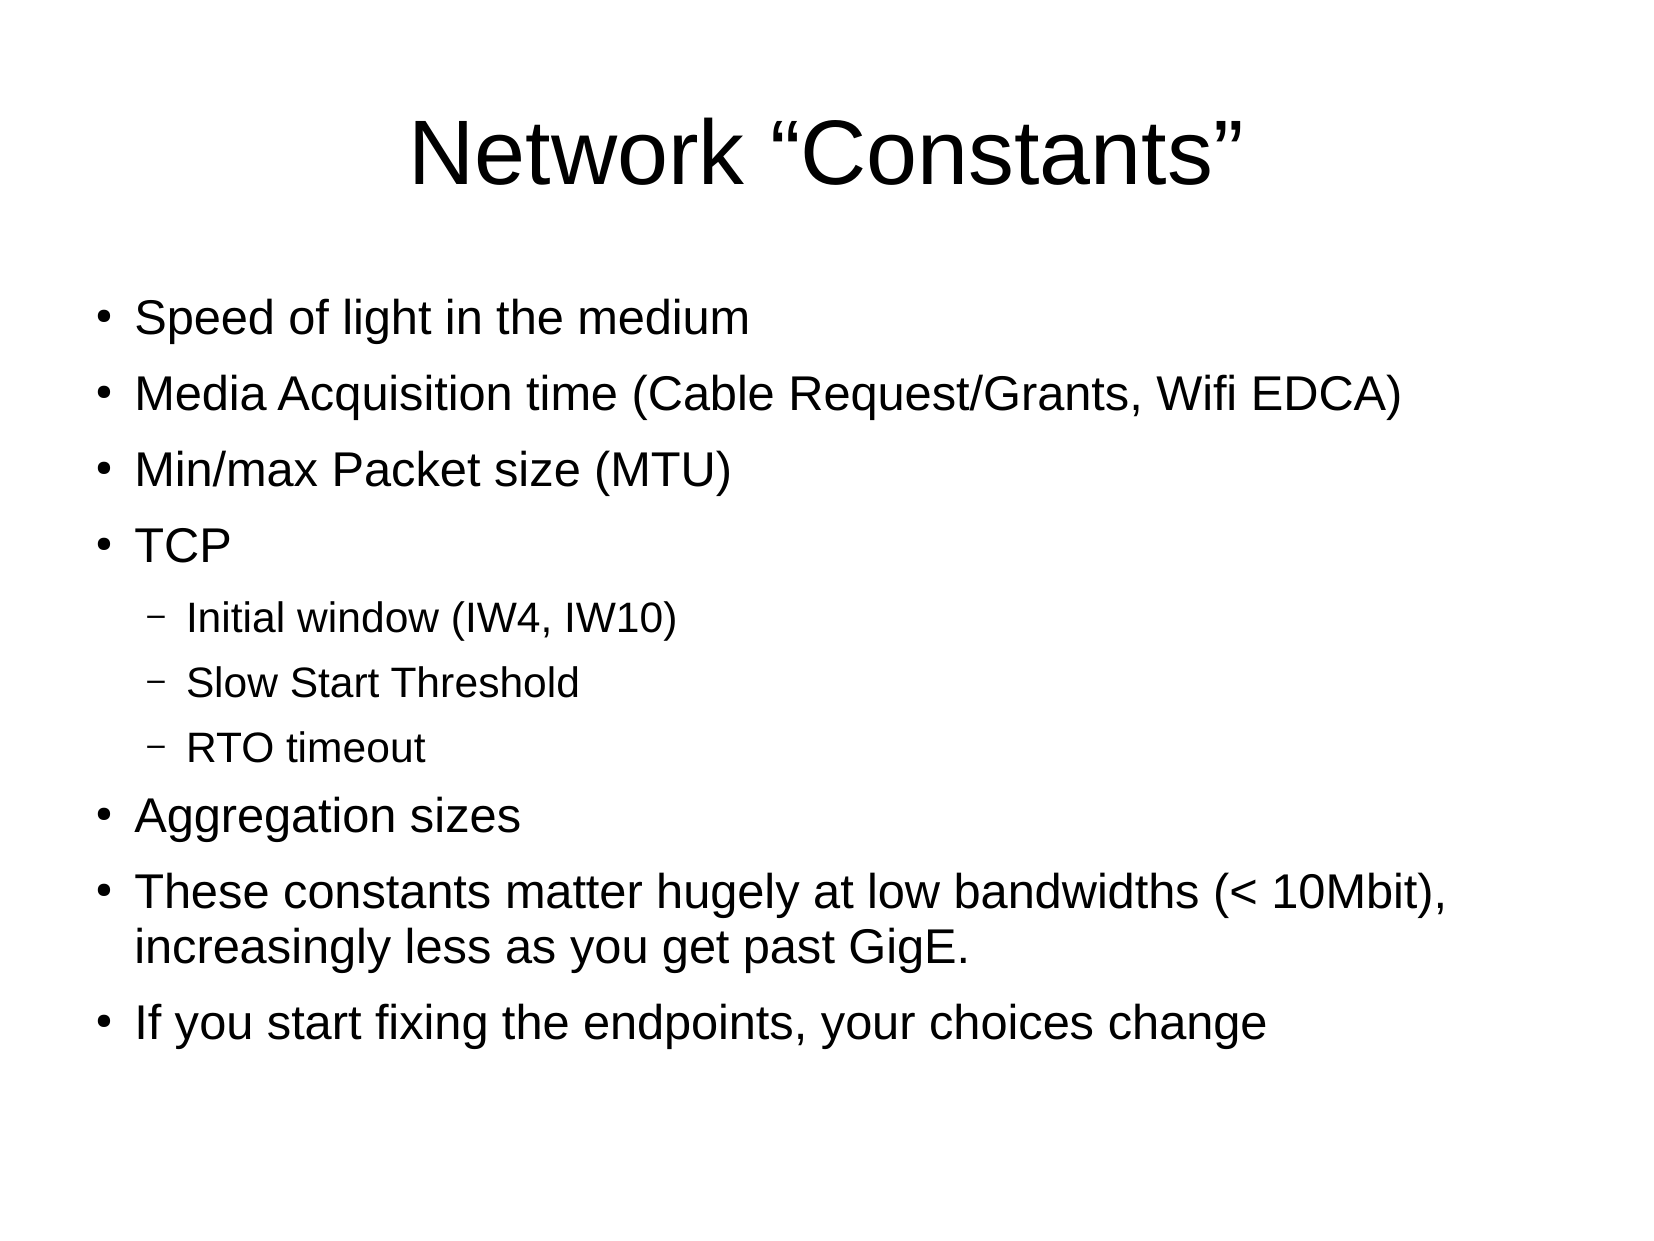

# Network “Constants”
Speed of light in the medium
Media Acquisition time (Cable Request/Grants, Wifi EDCA)
Min/max Packet size (MTU)
TCP
Initial window (IW4, IW10)
Slow Start Threshold
RTO timeout
Aggregation sizes
These constants matter hugely at low bandwidths (< 10Mbit), increasingly less as you get past GigE.
If you start fixing the endpoints, your choices change